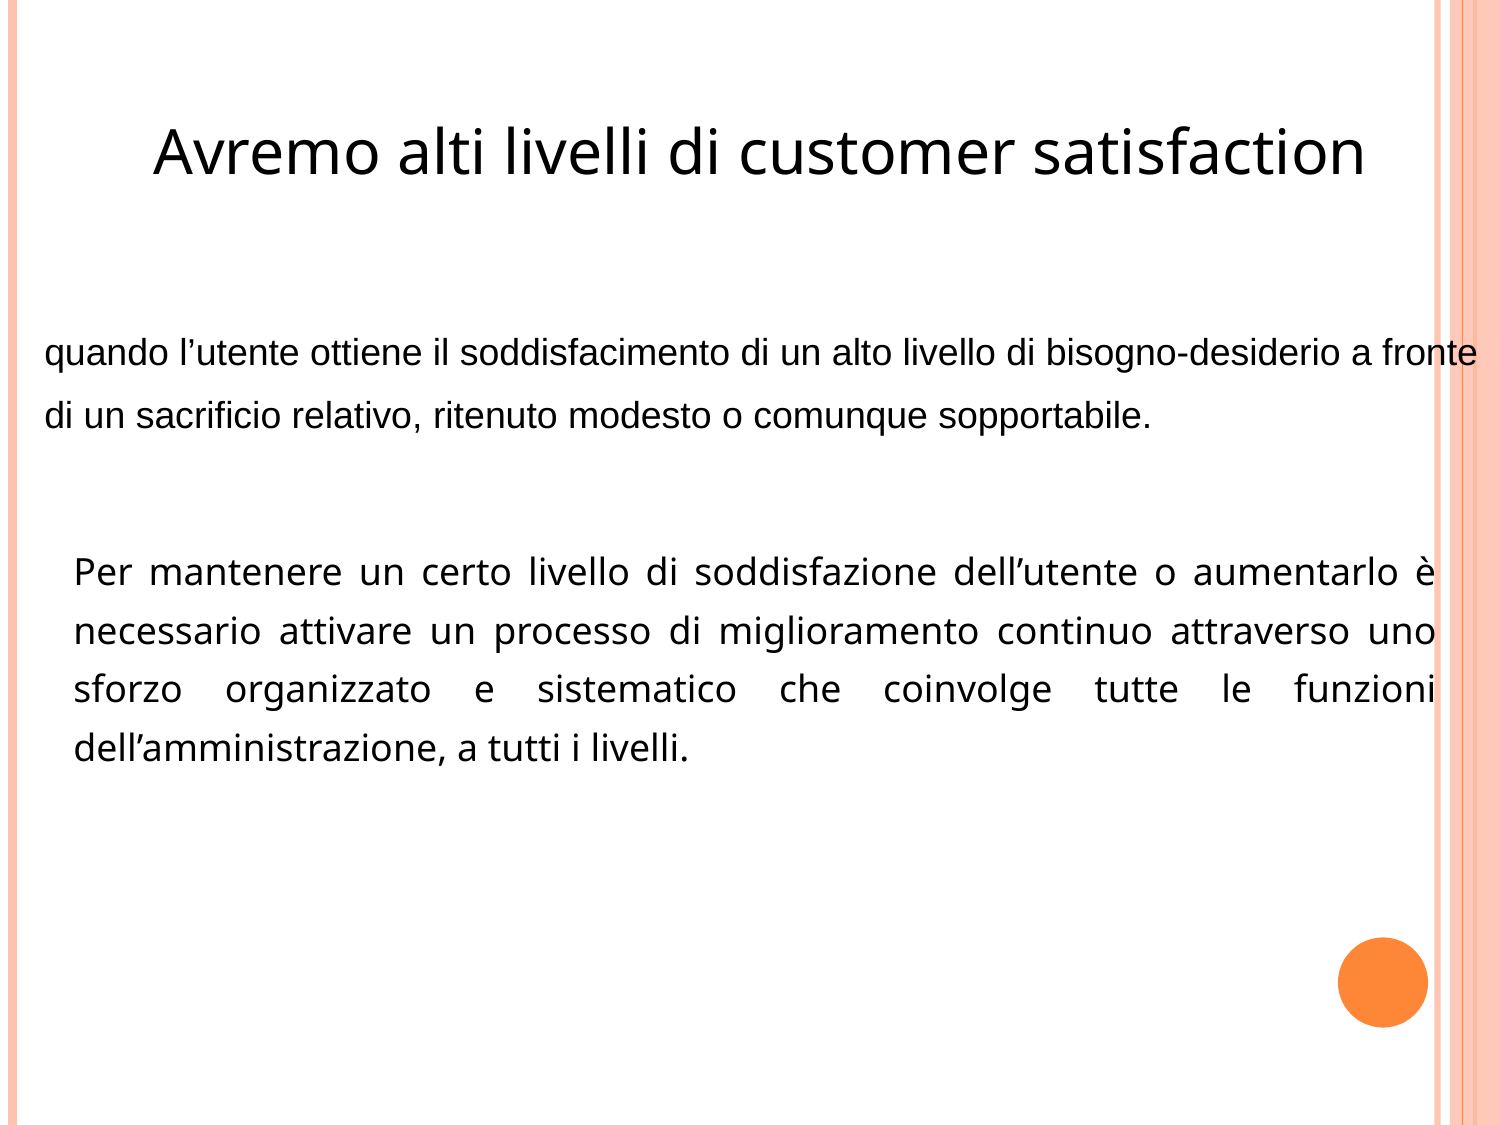

Avremo alti livelli di customer satisfaction
quando l’utente ottiene il soddisfacimento di un alto livello di bisogno-desiderio a fronte di un sacrificio relativo, ritenuto modesto o comunque sopportabile.
Per mantenere un certo livello di soddisfazione dell’utente o aumentarlo è necessario attivare un processo di miglioramento continuo attraverso uno sforzo organizzato e sistematico che coinvolge tutte le funzioni dell’amministrazione, a tutti i livelli.